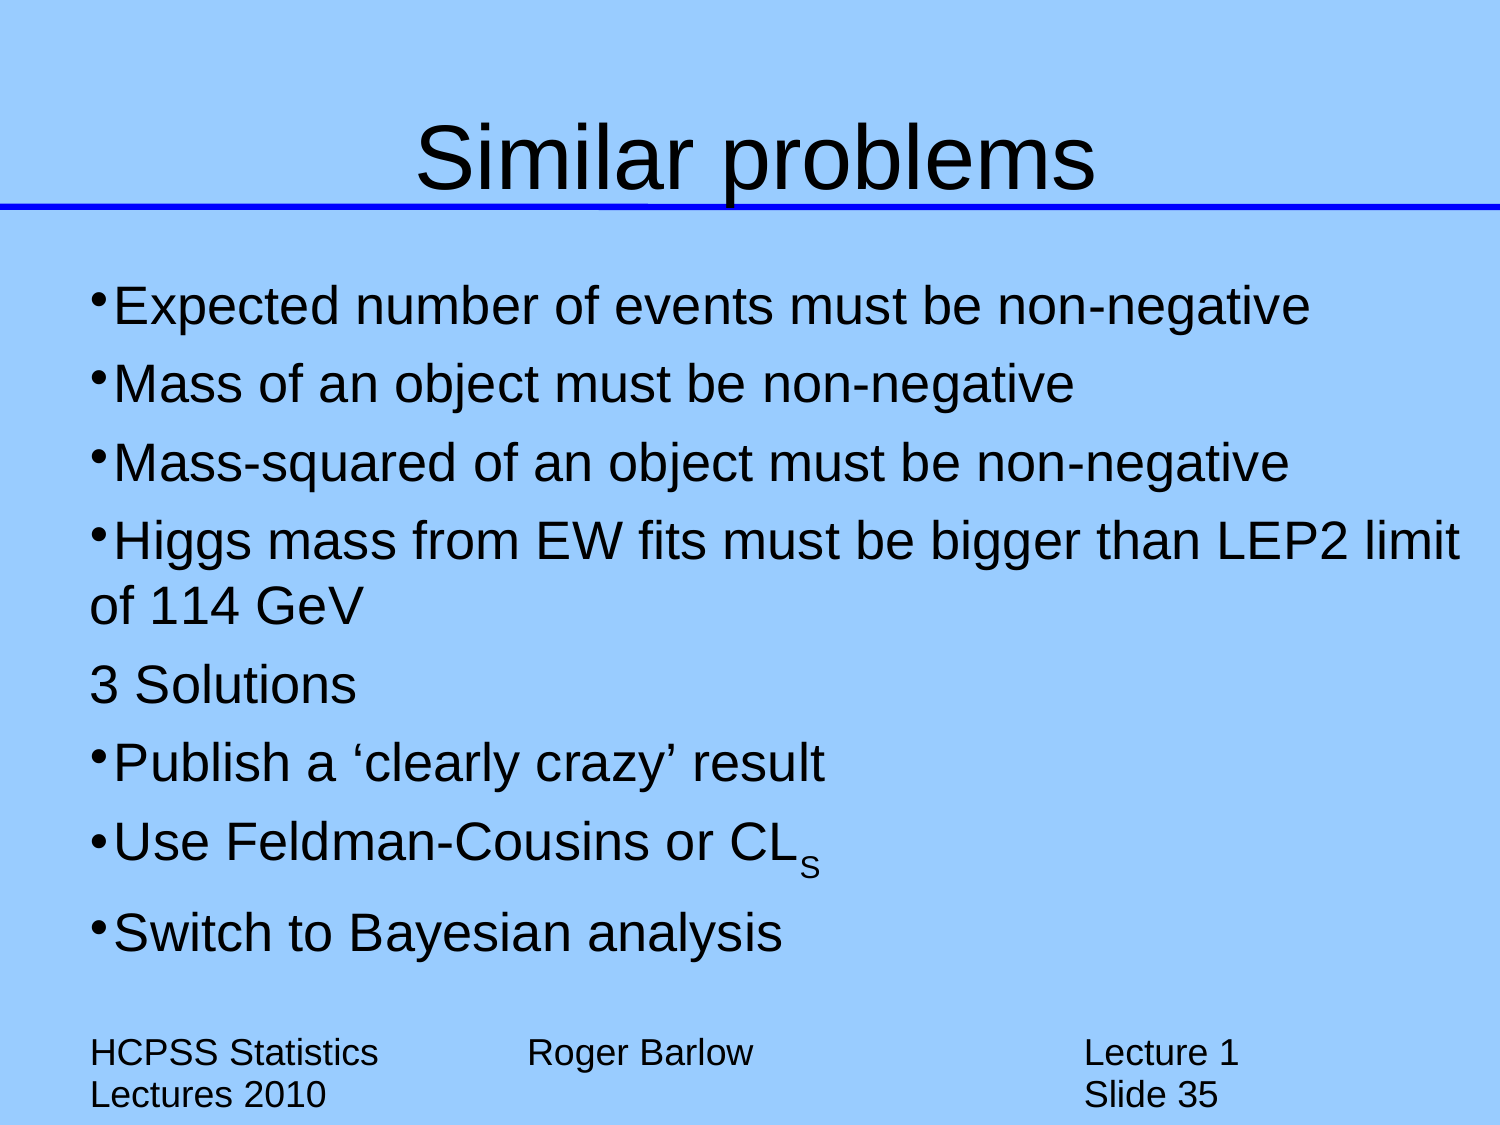

# Similar problems
Expected number of events must be non-negative
Mass of an object must be non-negative
Mass-squared of an object must be non-negative
Higgs mass from EW fits must be bigger than LEP2 limit of 114 GeV
3 Solutions
Publish a ‘clearly crazy’ result
Use Feldman-Cousins or CLS
Switch to Bayesian analysis
35